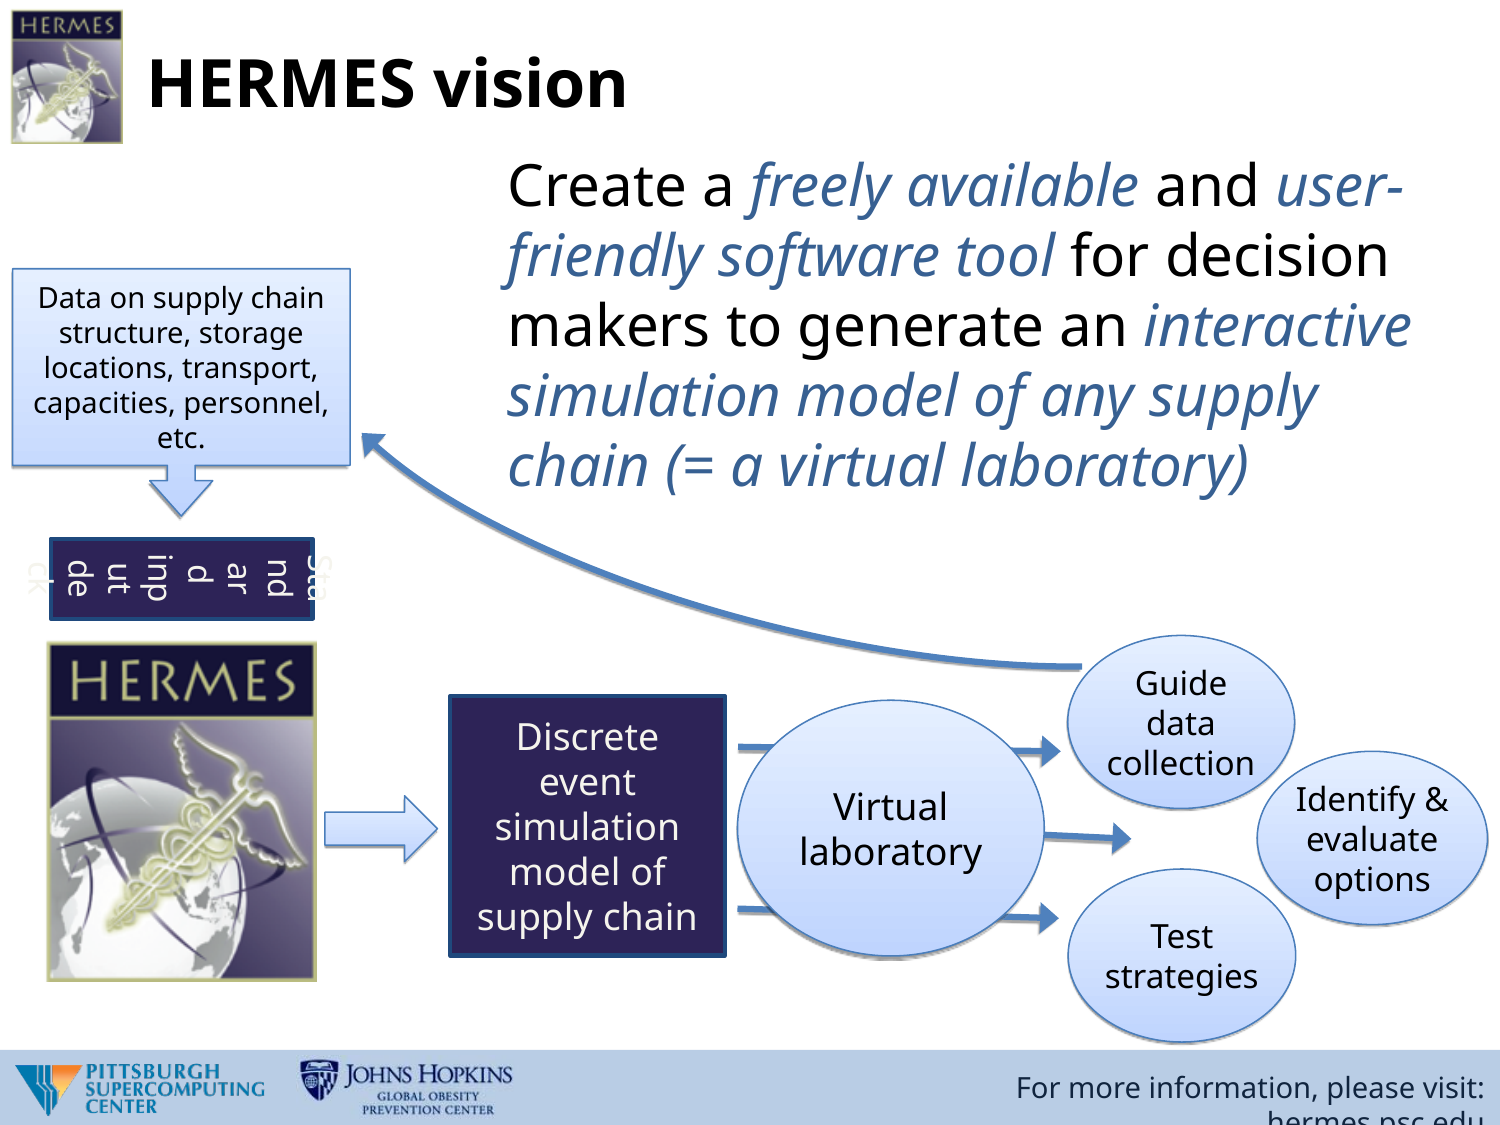

# HERMES vision
Create a freely available and user-friendly software tool for decision makers to generate an interactive simulation model of any supply chain (= a virtual laboratory)
Data on supply chain structure, storage locations, transport, capacities, personnel, etc.
Standard
input deck
Guide data collection
Discrete event
simulation model of supply chain
Virtual laboratory
Identify & evaluate options
Test strategies